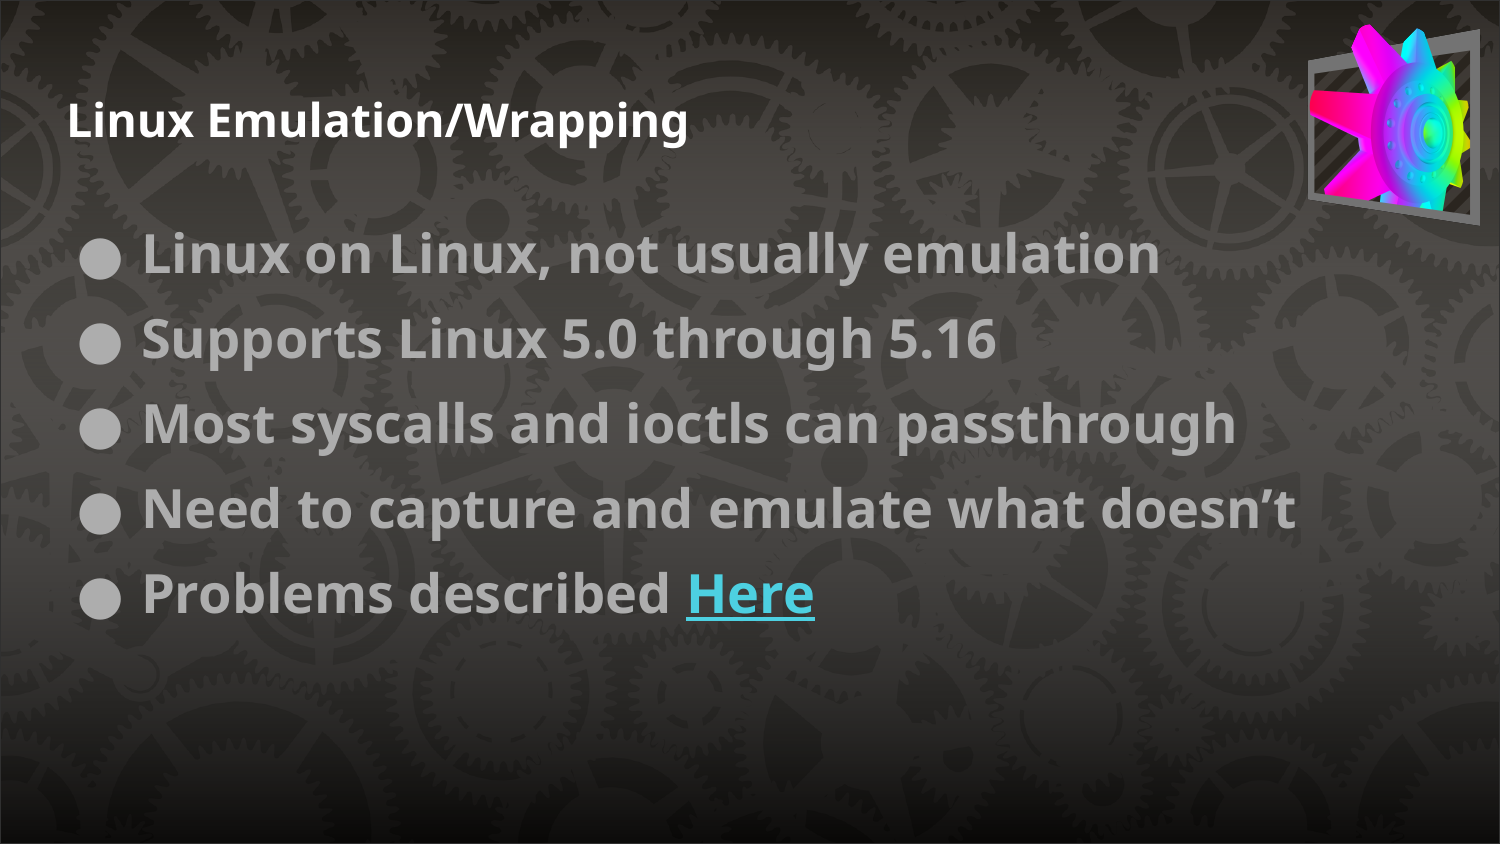

# Linux Emulation/Wrapping
Linux on Linux, not usually emulation
Supports Linux 5.0 through 5.16
Most syscalls and ioctls can passthrough
Need to capture and emulate what doesn’t
Problems described Here